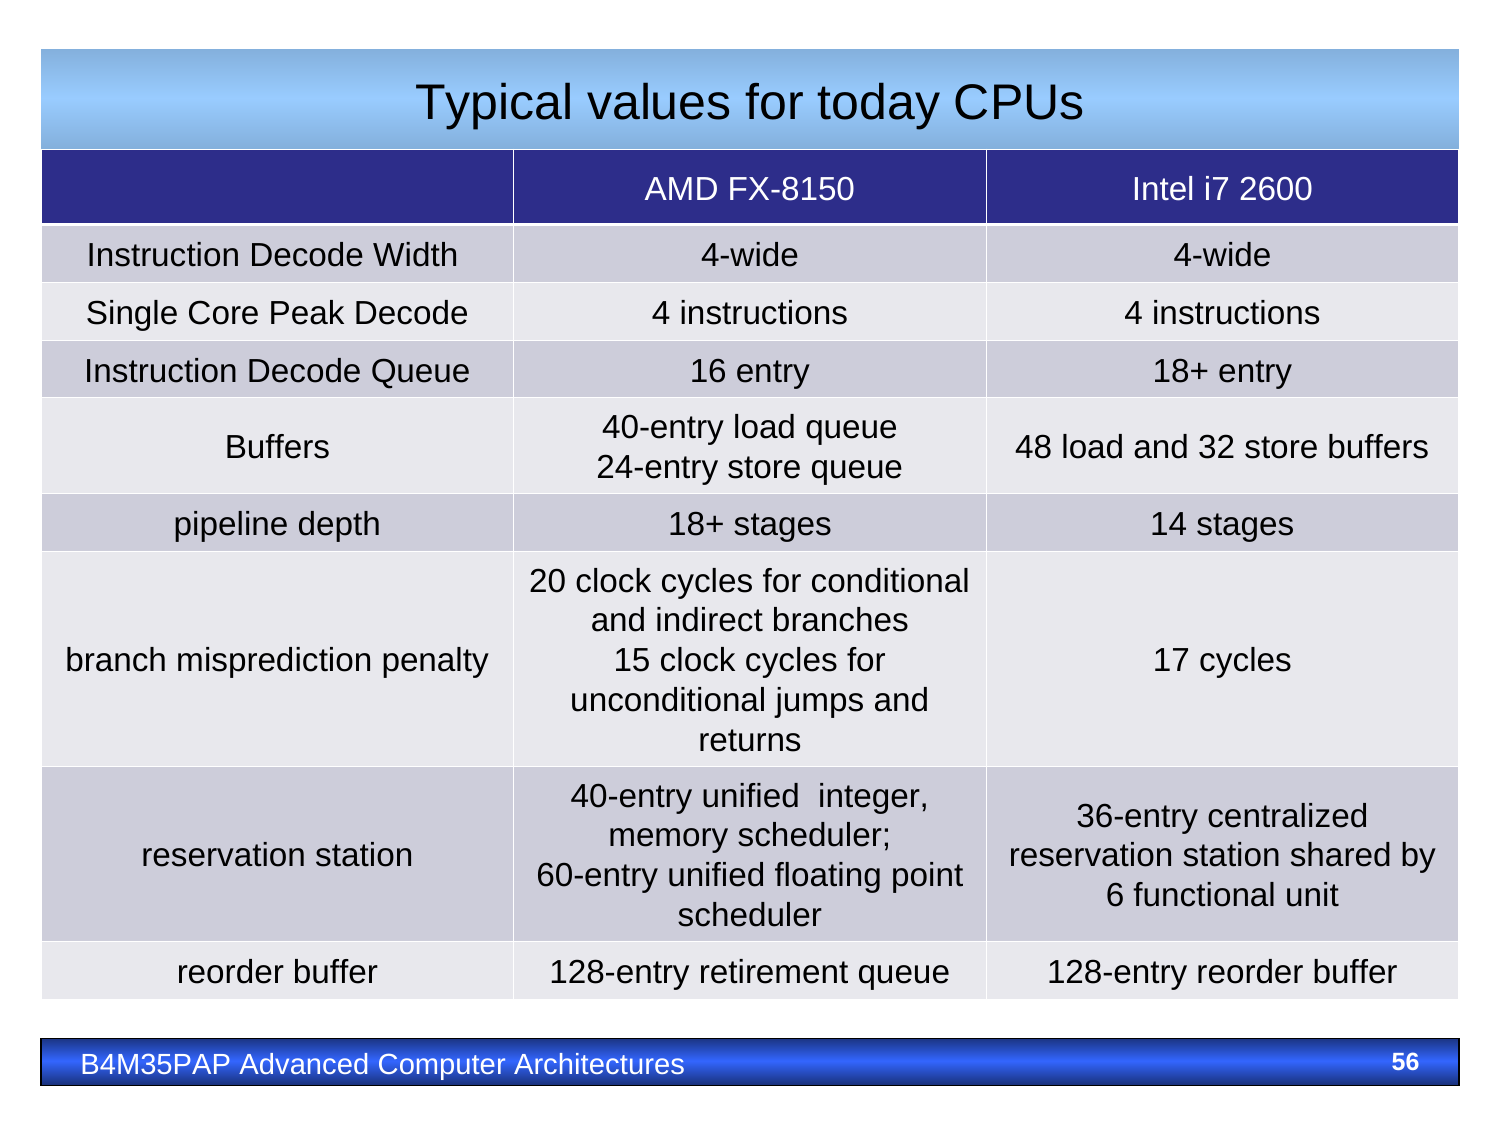

# Typical values for today CPUs
| | AMD FX-8150 | Intel i7 2600 |
| --- | --- | --- |
| Instruction Decode Width | 4-wide | 4-wide |
| Single Core Peak Decode | 4 instructions | 4 instructions |
| Instruction Decode Queue | 16 entry | 18+ entry |
| Buffers | 40-entry load queue 24-entry store queue | 48 load and 32 store buffers |
| pipeline depth | 18+ stages | 14 stages |
| branch misprediction penalty | 20 clock cycles for conditional and indirect branches 15 clock cycles for unconditional jumps and returns | 17 cycles |
| reservation station | 40-entry unified  integer, memory scheduler; 60-entry unified floating point scheduler | 36-entry centralized reservation station shared by 6 functional unit |
| reorder buffer | 128-entry retirement queue | 128-entry reorder buffer |